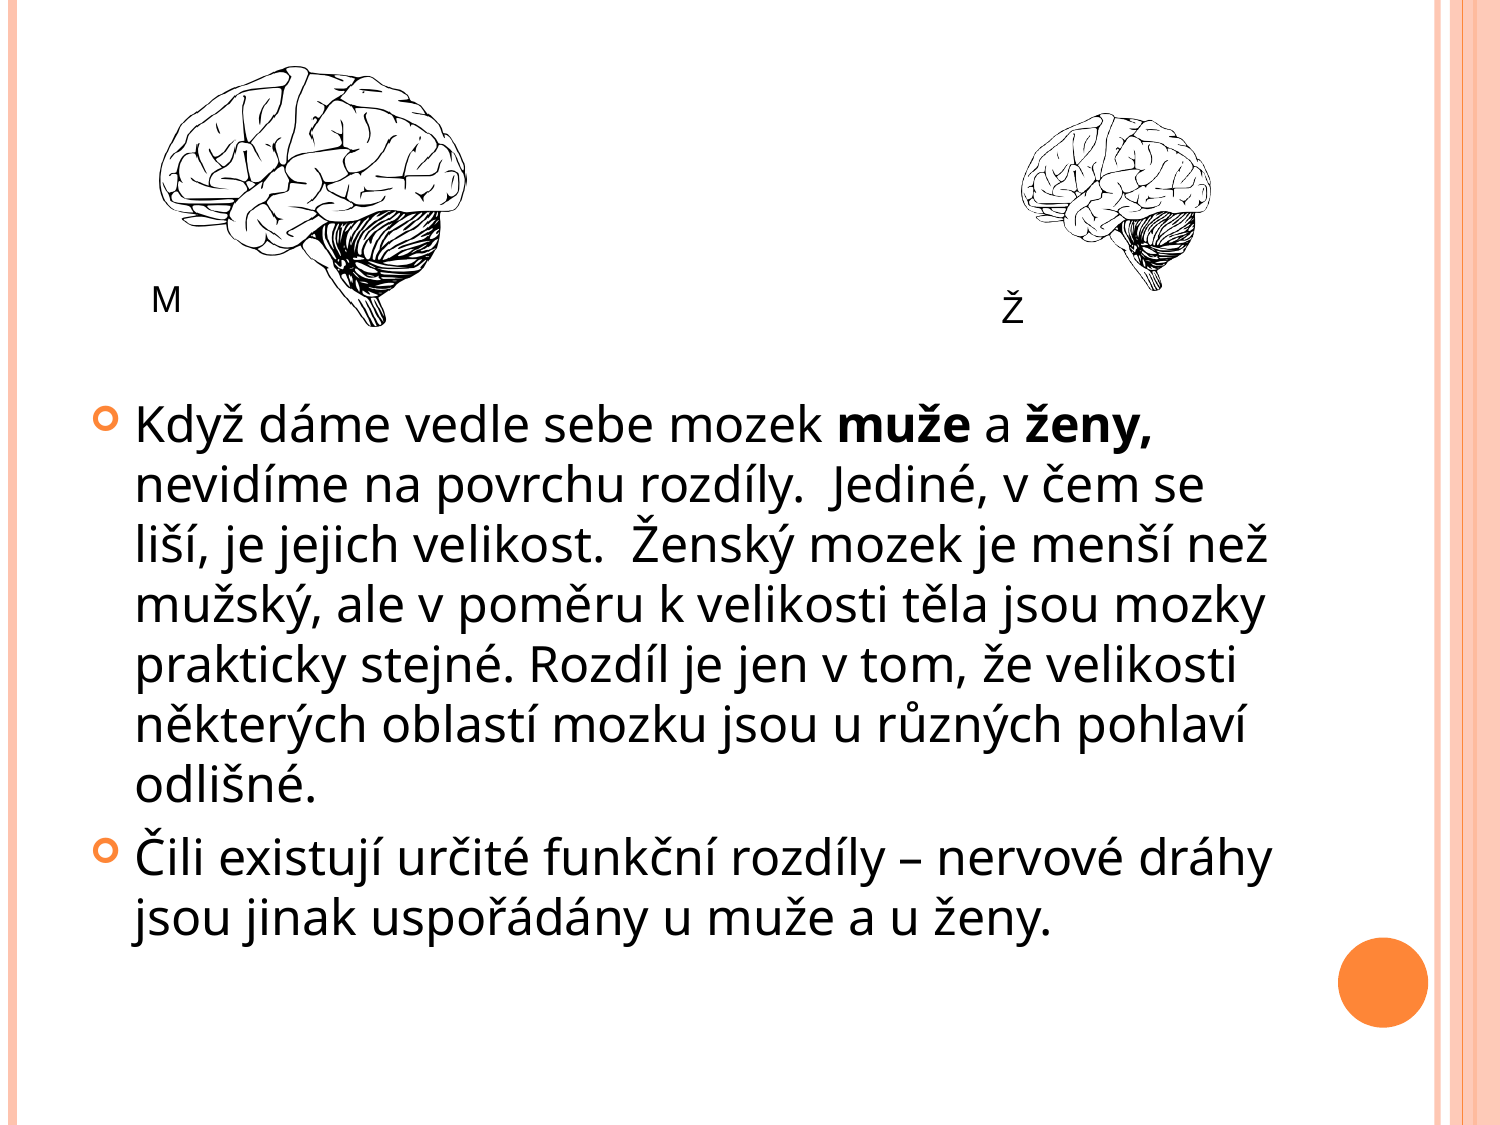

#
M
Ž
Když dáme vedle sebe mozek muže a ženy, nevidíme na povrchu rozdíly. Jediné, v čem se liší, je jejich velikost. Ženský mozek je menší než mužský, ale v poměru k velikosti těla jsou mozky prakticky stejné. Rozdíl je jen v tom, že velikosti některých oblastí mozku jsou u různých pohlaví odlišné.
Čili existují určité funkční rozdíly – nervové dráhy jsou jinak uspořádány u muže a u ženy.